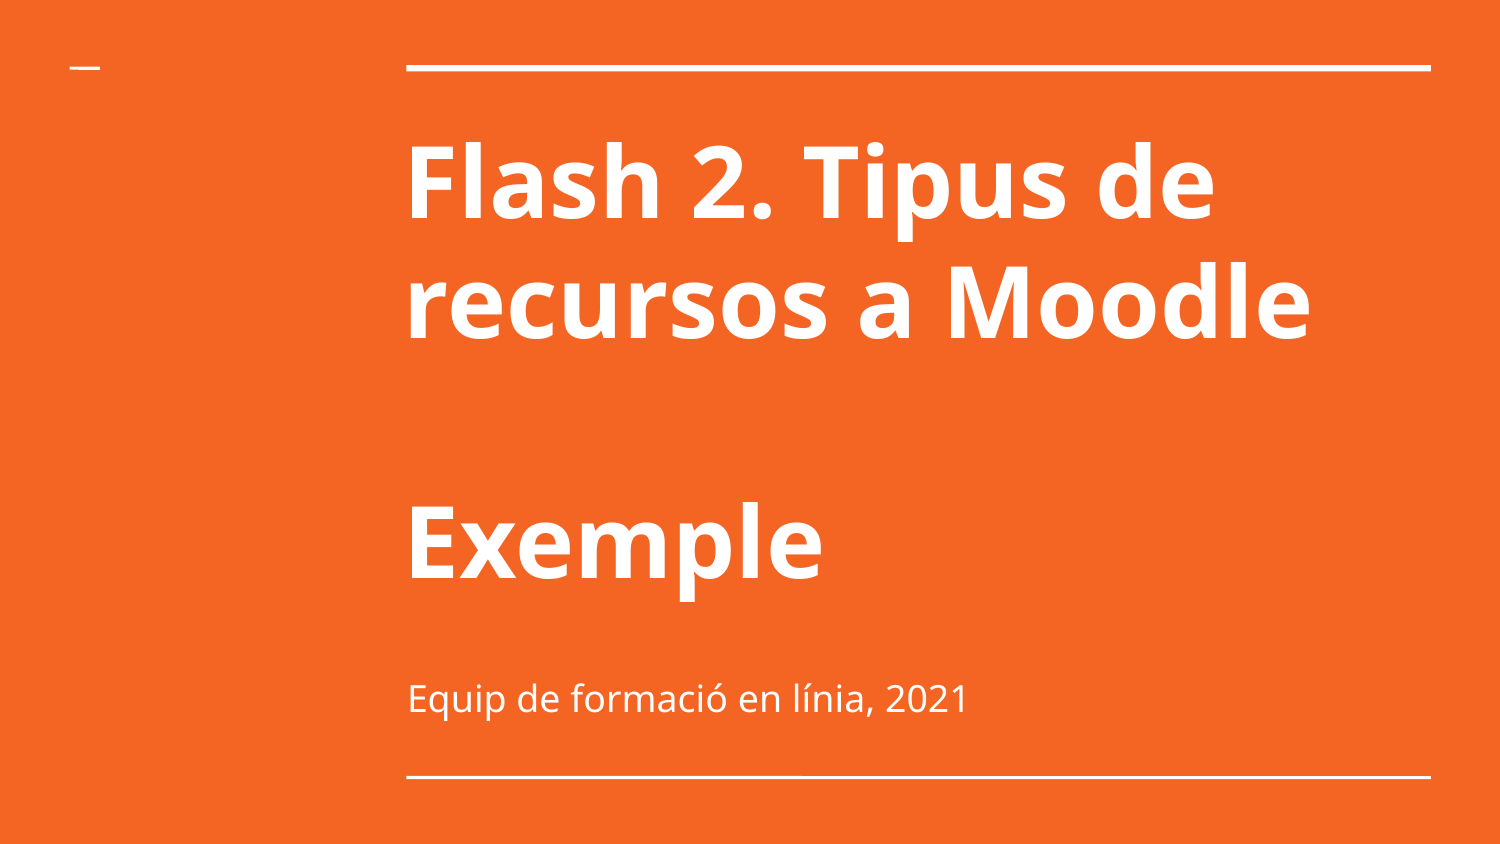

# Flash 2. Tipus de recursos a Moodle Exemple
Equip de formació en línia, 2021